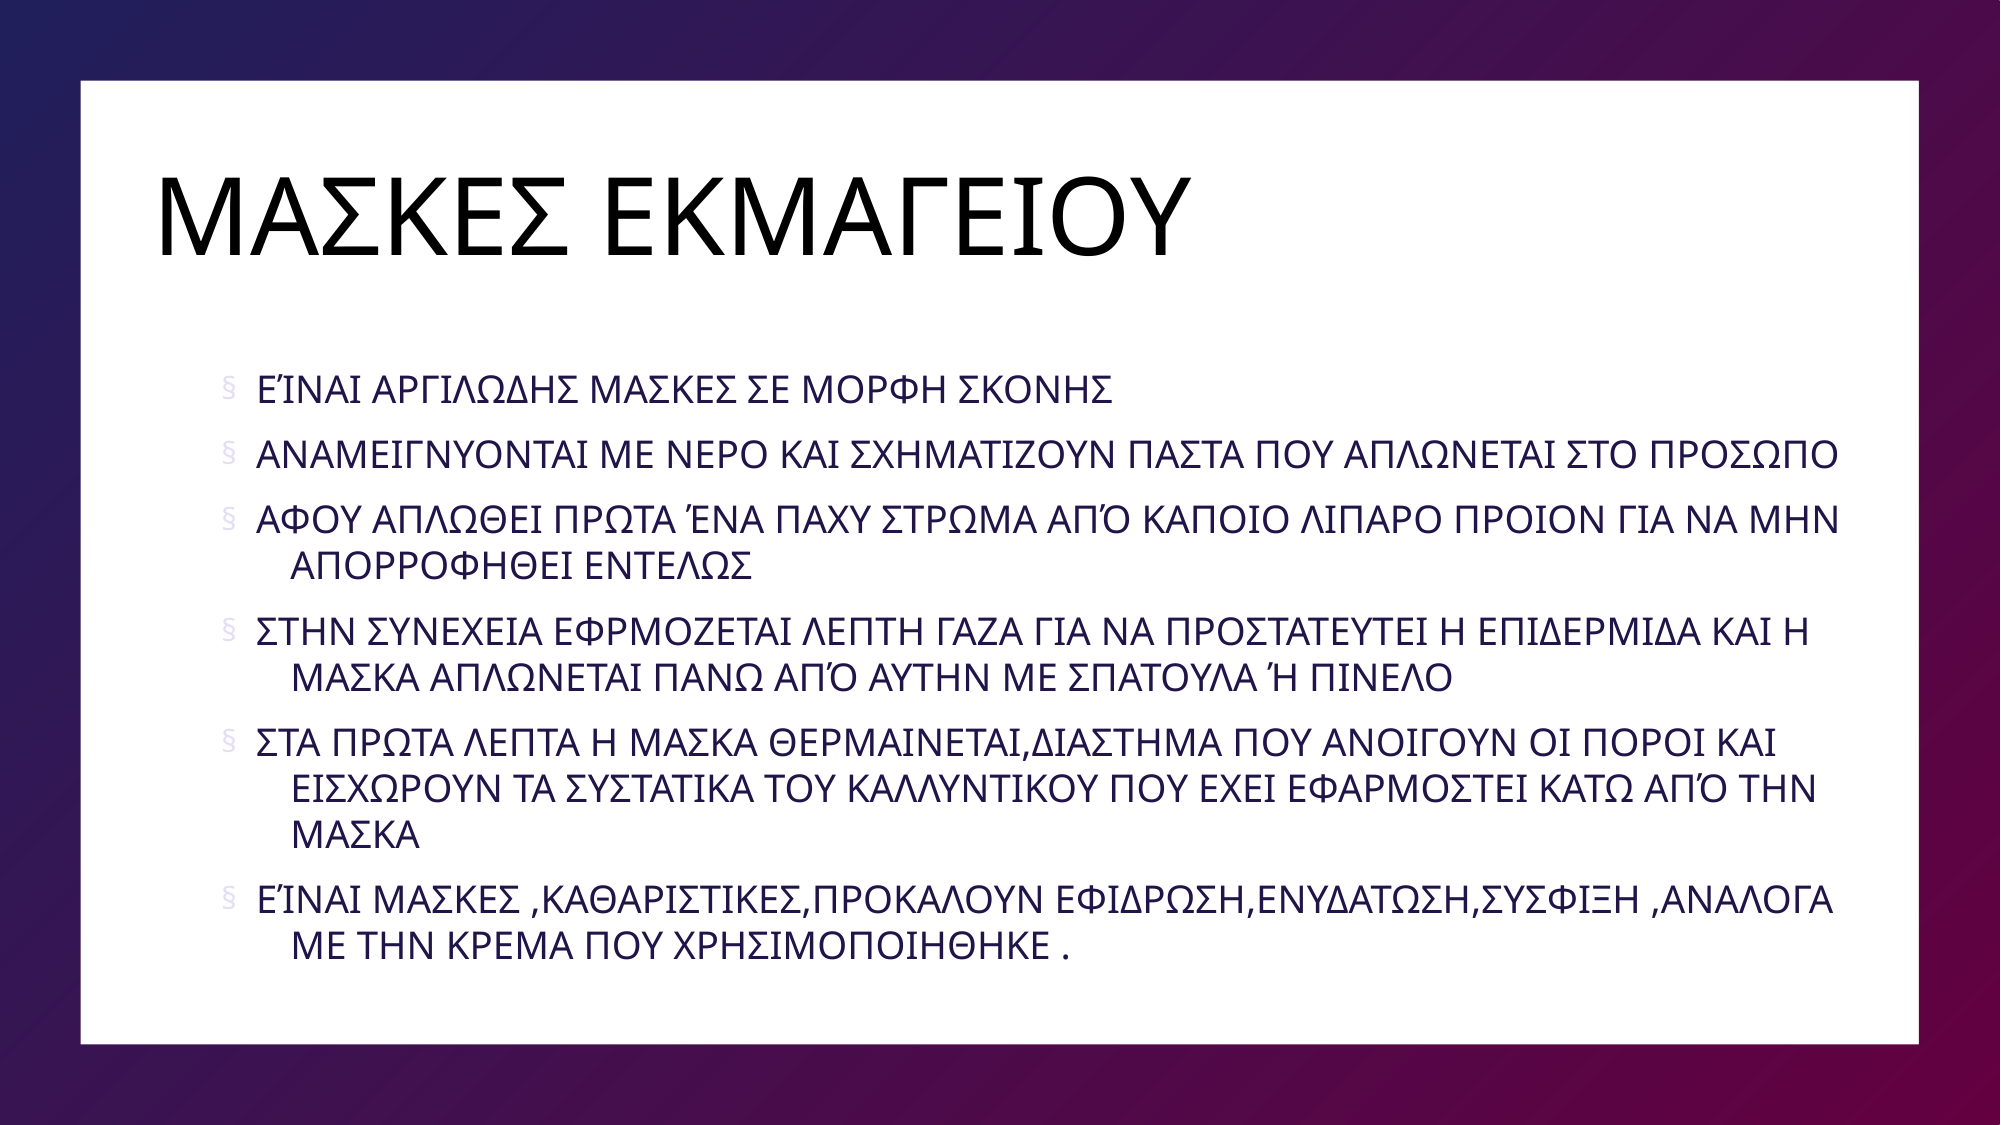

# ΜΑΣΚΕΣ ΕΚΜΑΓΕΙΟΥ
ΕΊΝΑΙ ΑΡΓΙΛΩΔΗΣ ΜΑΣΚΕΣ ΣΕ ΜΟΡΦΗ ΣΚΟΝΗΣ
ΑΝΑΜΕΙΓΝΥΟΝΤΑΙ ΜΕ ΝΕΡΟ ΚΑΙ ΣΧΗΜΑΤΙΖΟΥΝ ΠΑΣΤΑ ΠΟΥ ΑΠΛΩΝΕΤΑΙ ΣΤΟ ΠΡΟΣΩΠΟ
ΑΦΟΥ ΑΠΛΩΘΕΙ ΠΡΩΤΑ ΈΝΑ ΠΑΧΥ ΣΤΡΩΜΑ ΑΠΌ ΚΑΠΟΙΟ ΛΙΠΑΡΟ ΠΡΟΙΟΝ ΓΙΑ ΝΑ ΜΗΝ ΑΠΟΡΡΟΦΗΘΕΙ ΕΝΤΕΛΩΣ
ΣΤΗΝ ΣΥΝΕΧΕΙΑ ΕΦΡΜΟΖΕΤΑΙ ΛΕΠΤΗ ΓΑΖΑ ΓΙΑ ΝΑ ΠΡΟΣΤΑΤΕΥΤΕΙ Η ΕΠΙΔΕΡΜΙΔΑ ΚΑΙ Η ΜΑΣΚΑ ΑΠΛΩΝΕΤΑΙ ΠΑΝΩ ΑΠΌ ΑΥΤΗΝ ΜΕ ΣΠΑΤΟΥΛΑ Ή ΠΙΝΕΛΟ
ΣΤΑ ΠΡΩΤΑ ΛΕΠΤΑ Η ΜΑΣΚΑ ΘΕΡΜΑΙΝΕΤΑΙ,ΔΙΑΣΤΗΜΑ ΠΟΥ ΑΝΟΙΓΟΥΝ ΟΙ ΠΟΡΟΙ ΚΑΙ ΕΙΣΧΩΡΟΥΝ ΤΑ ΣΥΣΤΑΤΙΚΑ ΤΟΥ ΚΑΛΛΥΝΤΙΚΟΥ ΠΟΥ ΕΧΕΙ ΕΦΑΡΜΟΣΤΕΙ ΚΑΤΩ ΑΠΌ ΤΗΝ ΜΑΣΚΑ
ΕΊΝΑΙ ΜΑΣΚΕΣ ,ΚΑΘΑΡΙΣΤΙΚΕΣ,ΠΡΟΚΑΛΟΥΝ ΕΦΙΔΡΩΣΗ,ΕΝΥΔΑΤΩΣΗ,ΣΥΣΦΙΞΗ ,ΑΝΑΛΟΓΑ ΜΕ ΤΗΝ ΚΡΕΜΑ ΠΟΥ ΧΡΗΣΙΜΟΠΟΙΗΘΗΚΕ .